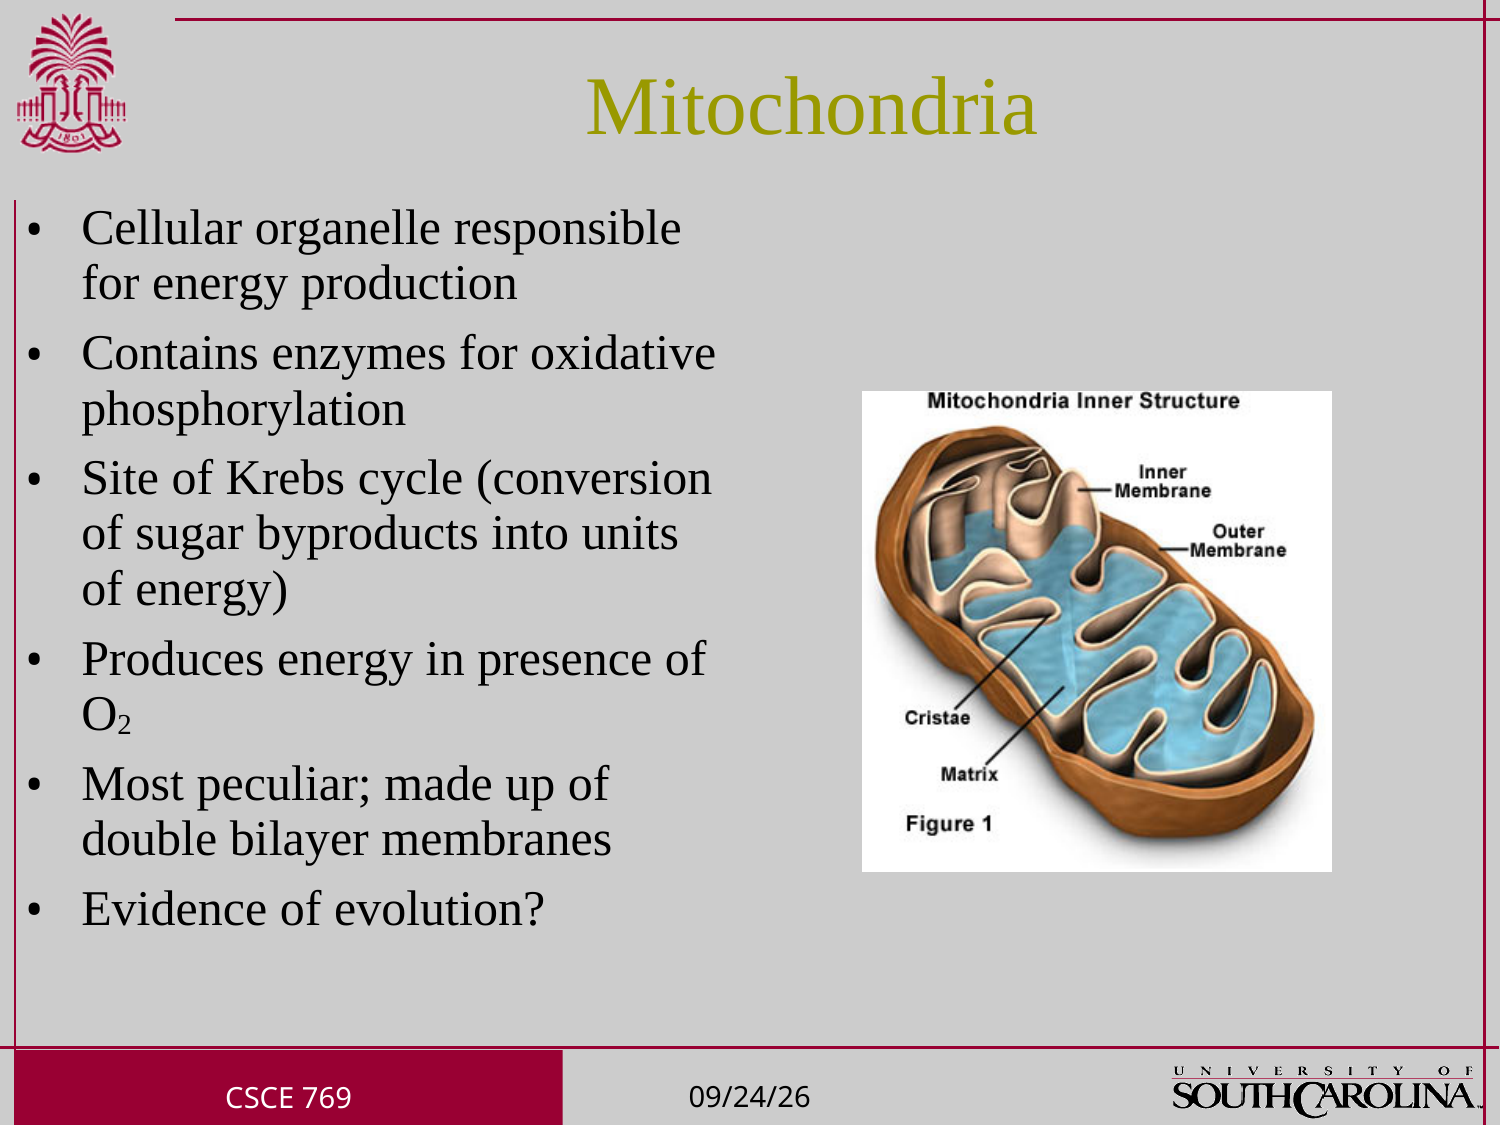

# Mitochondria
Cellular organelle responsible for energy production
Contains enzymes for oxidative phosphorylation
Site of Krebs cycle (conversion of sugar byproducts into units of energy)
Produces energy in presence of O2
Most peculiar; made up of double bilayer membranes
Evidence of evolution?